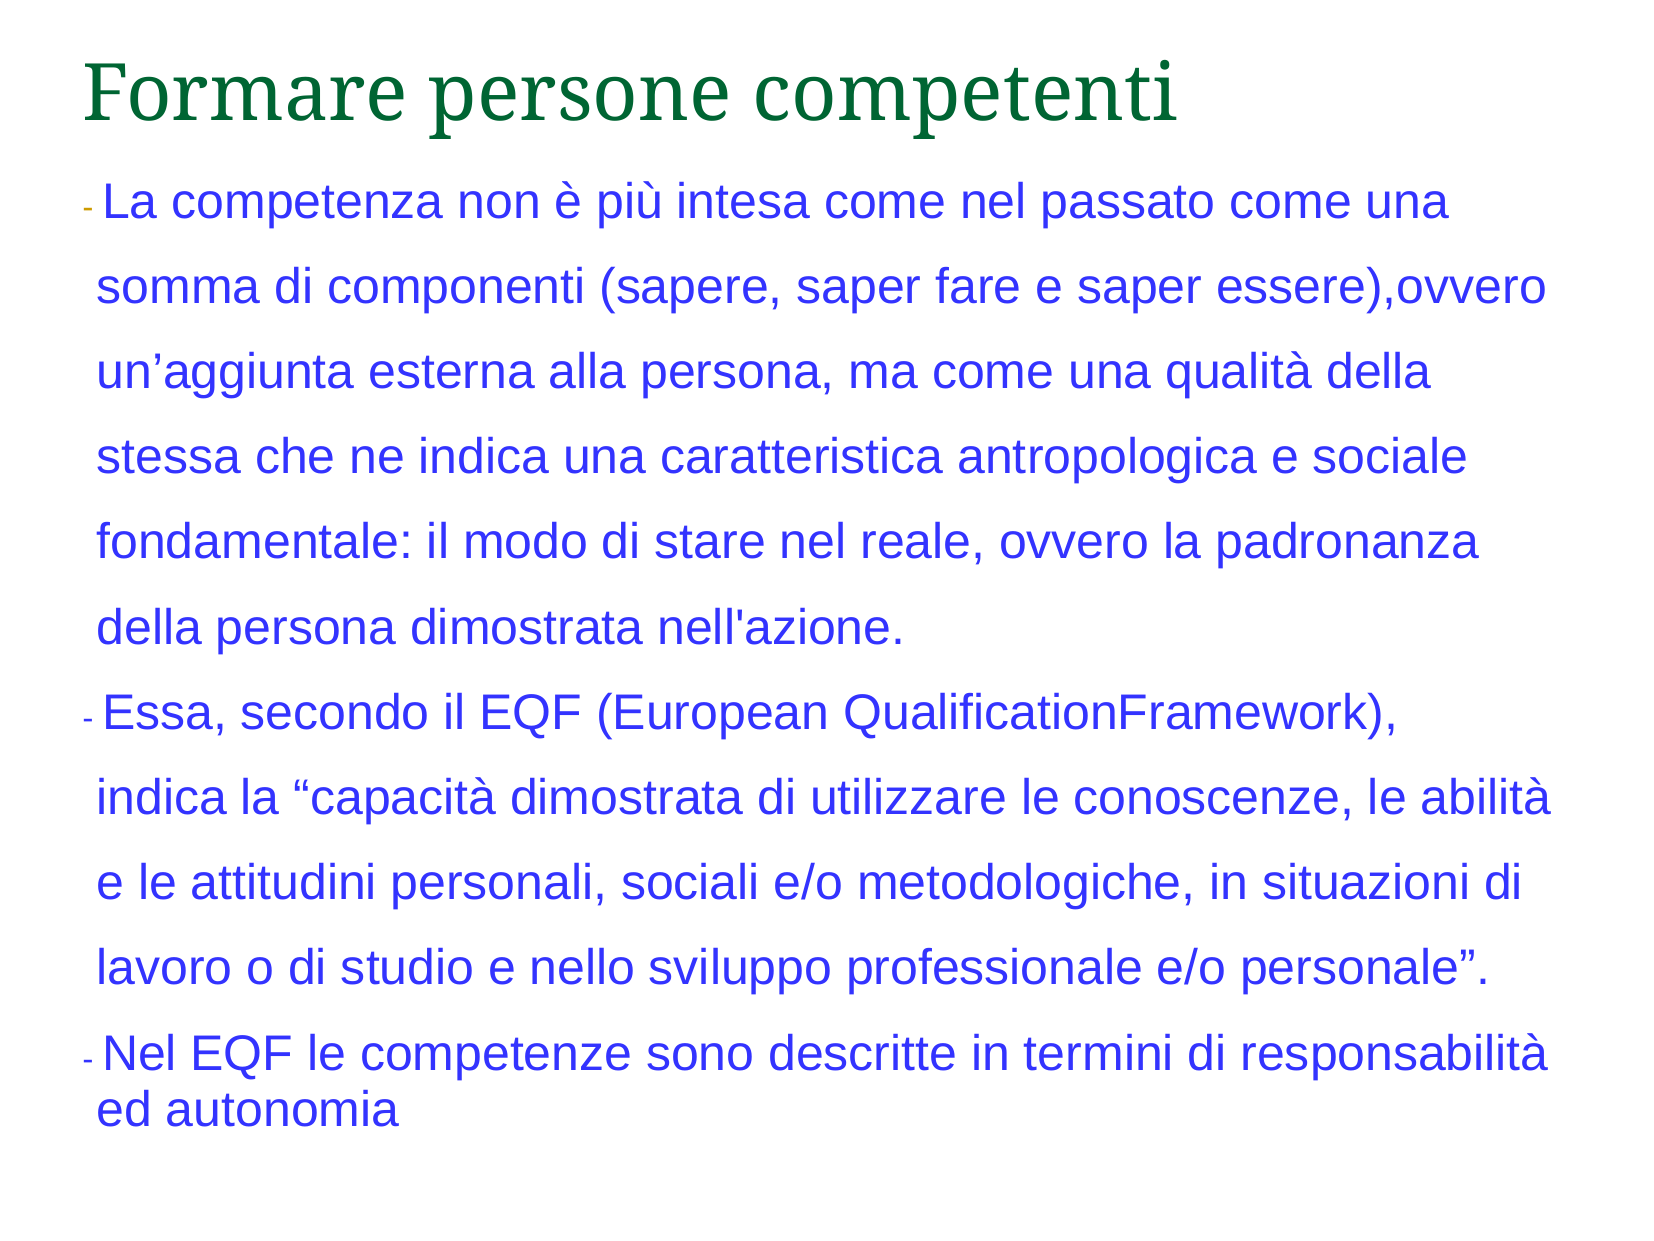

# Formare persone competenti
- La competenza non è più intesa come nel passato come una
 somma di componenti (sapere, saper fare e saper essere),ovvero
 un’aggiunta esterna alla persona, ma come una qualità della
 stessa che ne indica una caratteristica antropologica e sociale
 fondamentale: il modo di stare nel reale, ovvero la padronanza
 della persona dimostrata nell'azione.
- Essa, secondo il EQF (European QualificationFramework),
 indica la “capacità dimostrata di utilizzare le conoscenze, le abilità
 e le attitudini personali, sociali e/o metodologiche, in situazioni di
 lavoro o di studio e nello sviluppo professionale e/o personale”.
- Nel EQF le competenze sono descritte in termini di responsabilità ed autonomia